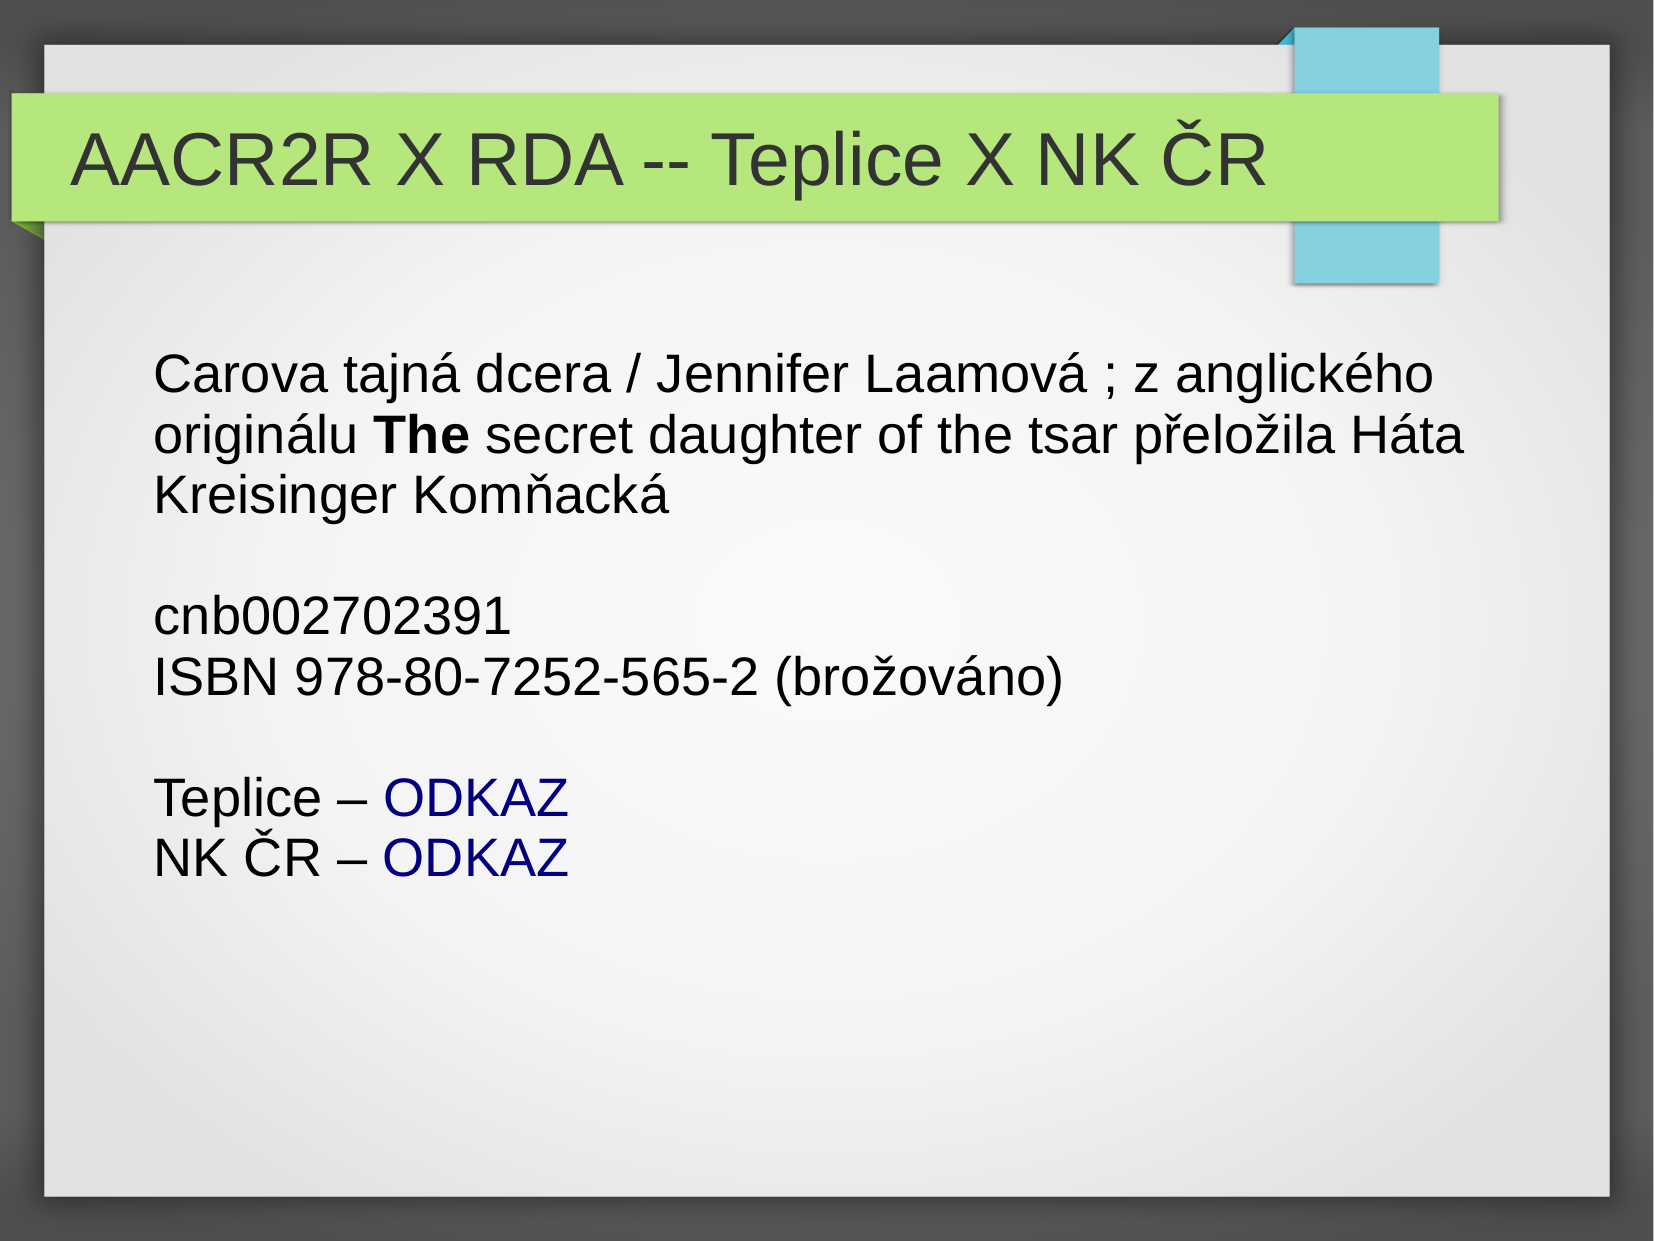

# AACR2R X RDA -- Teplice X NK ČR
Carova tajná dcera / Jennifer Laamová ; z anglického originálu The secret daughter of the tsar přeložila Háta Kreisinger Komňacká
cnb002702391
ISBN 978-80-7252-565-2 (brožováno)
Teplice – ODKAZ
NK ČR – ODKAZ